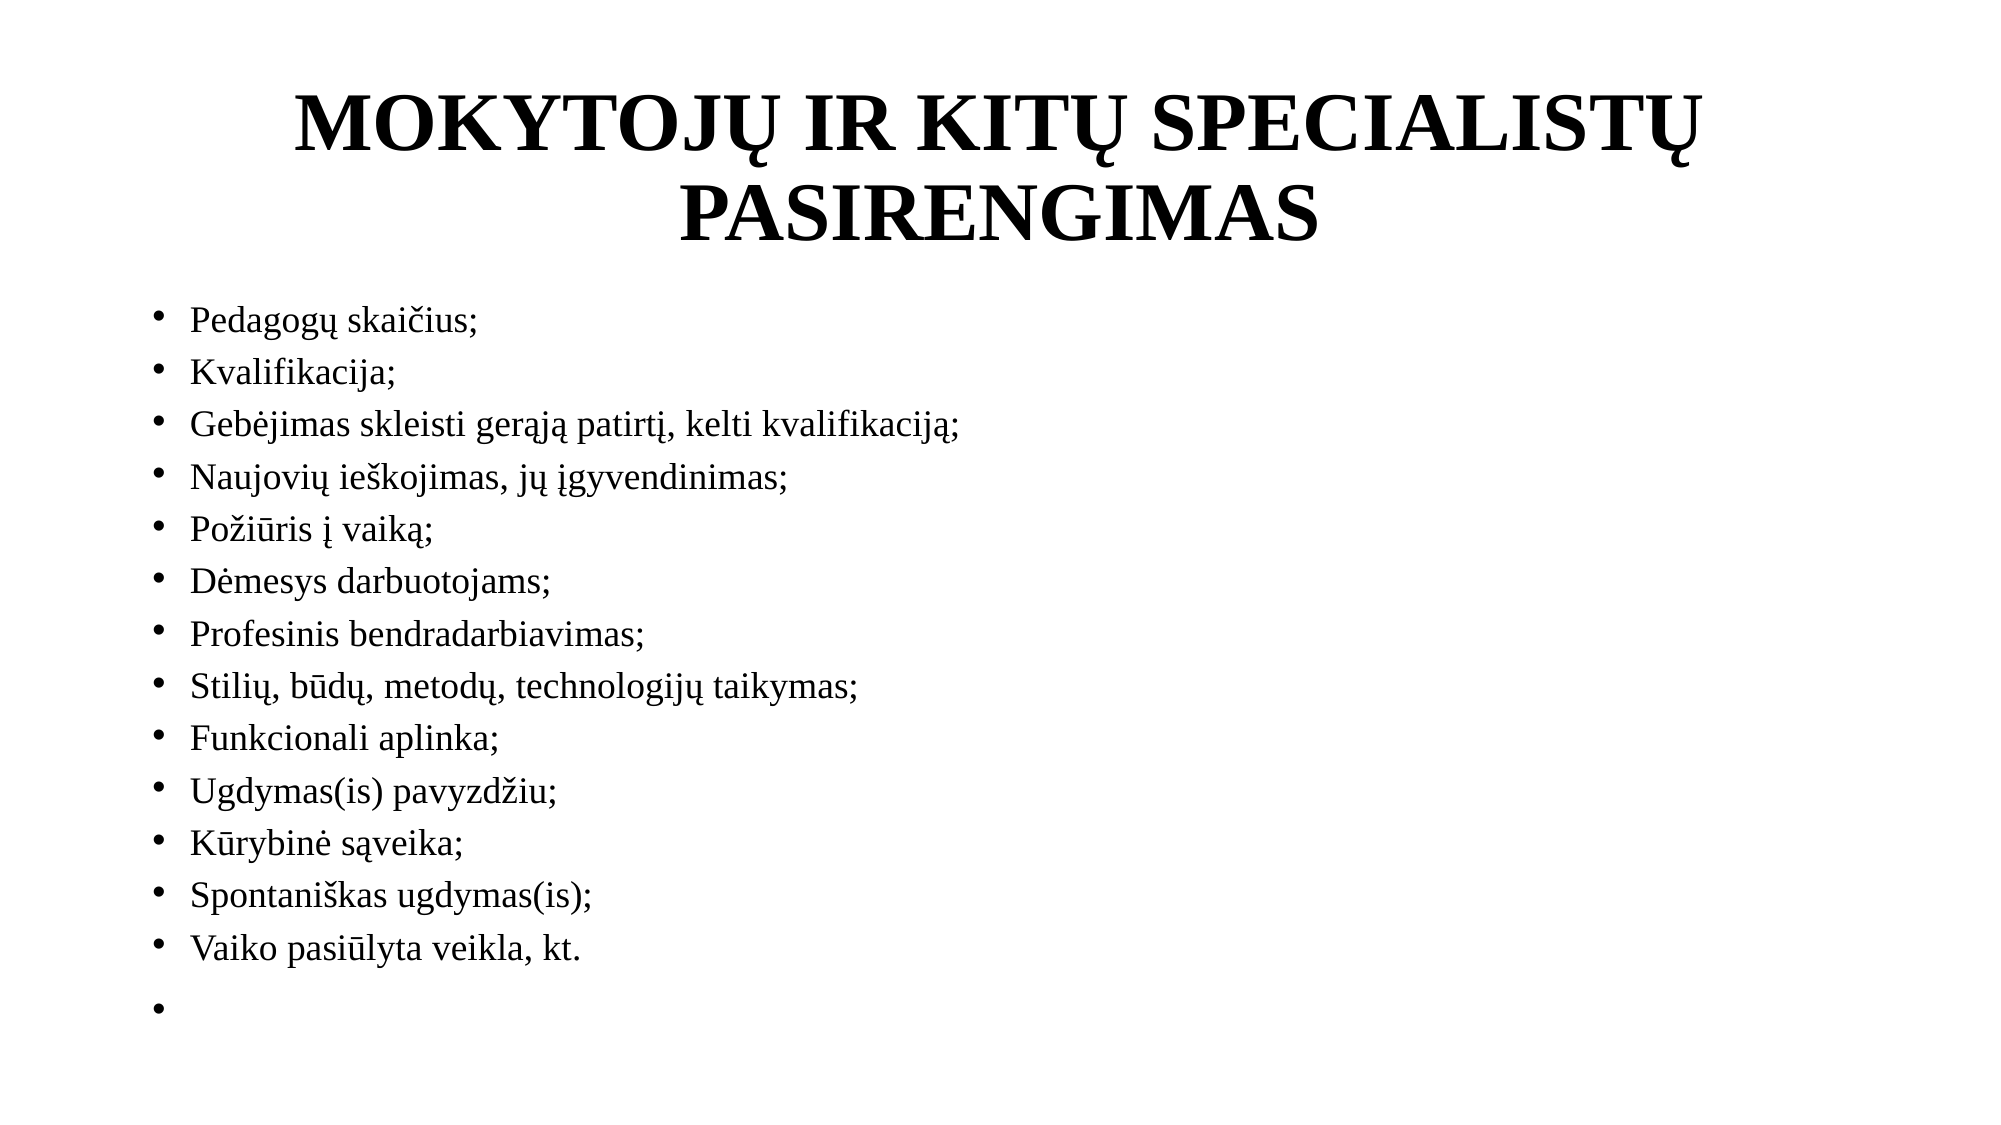

# MOKYTOJŲ IR KITŲ SPECIALISTŲ PASIRENGIMAS
Pedagogų skaičius;
Kvalifikacija;
Gebėjimas skleisti gerąją patirtį, kelti kvalifikaciją;
Naujovių ieškojimas, jų įgyvendinimas;
Požiūris į vaiką;
Dėmesys darbuotojams;
Profesinis bendradarbiavimas;
Stilių, būdų, metodų, technologijų taikymas;
Funkcionali aplinka;
Ugdymas(is) pavyzdžiu;
Kūrybinė sąveika;
Spontaniškas ugdymas(is);
Vaiko pasiūlyta veikla, kt.